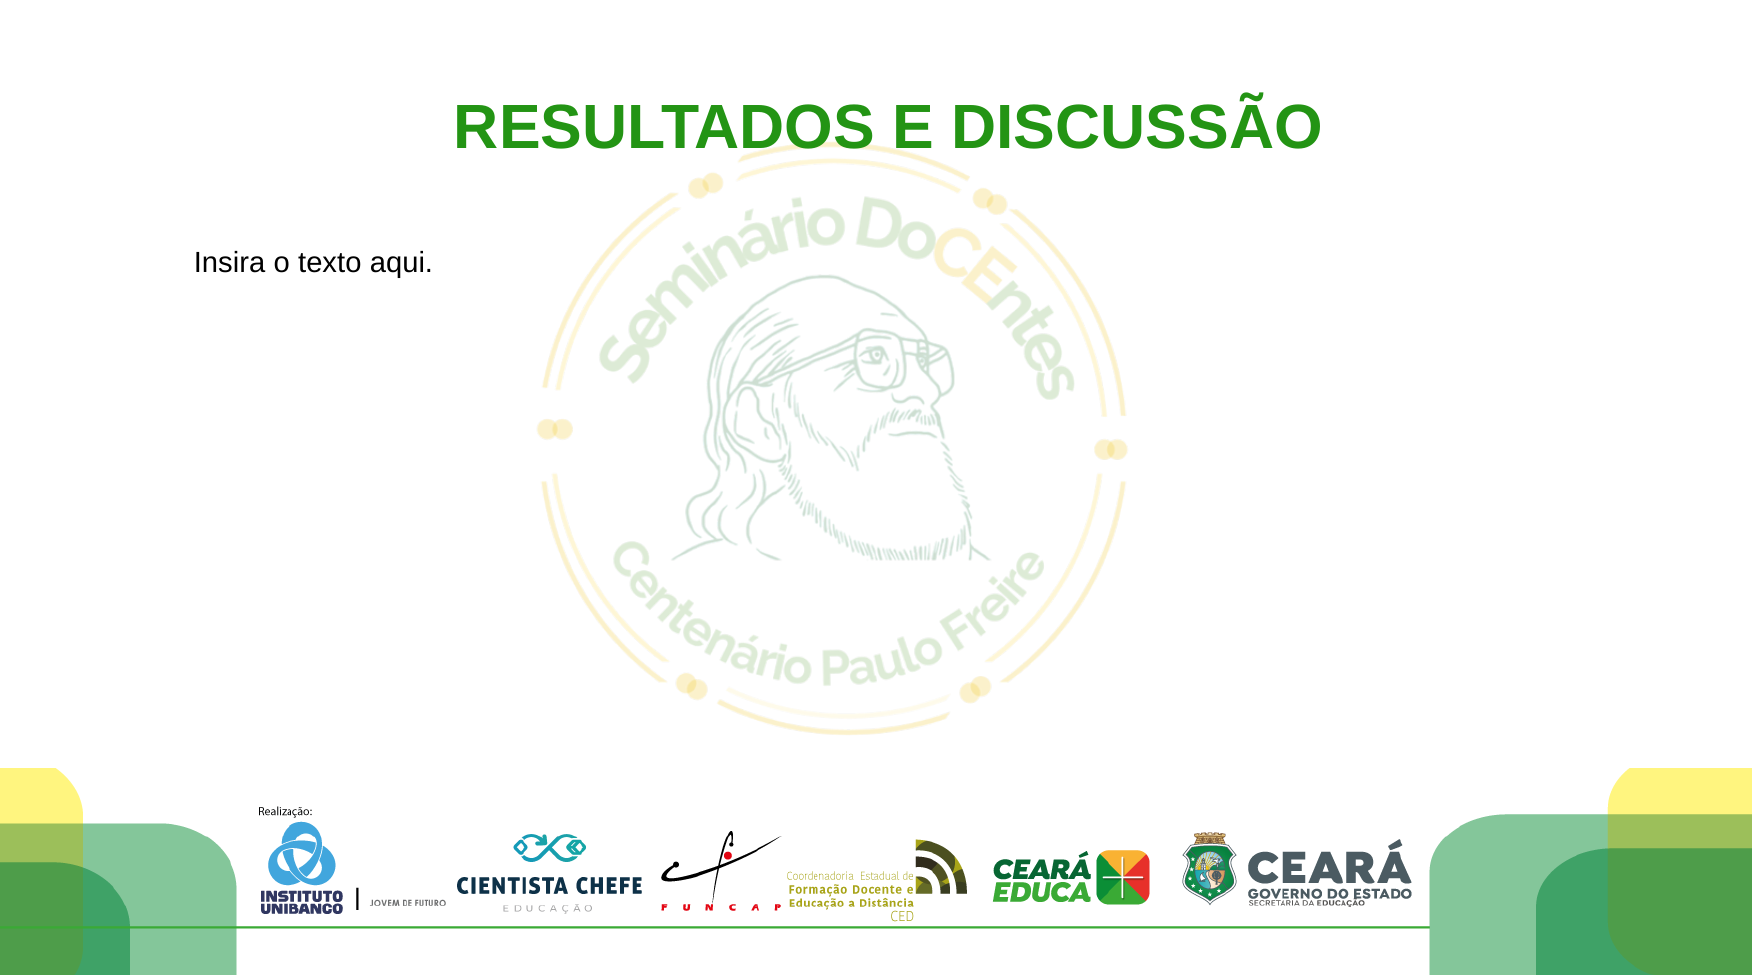

RESULTADOS E DISCUSSÃO
Insira o texto aqui.